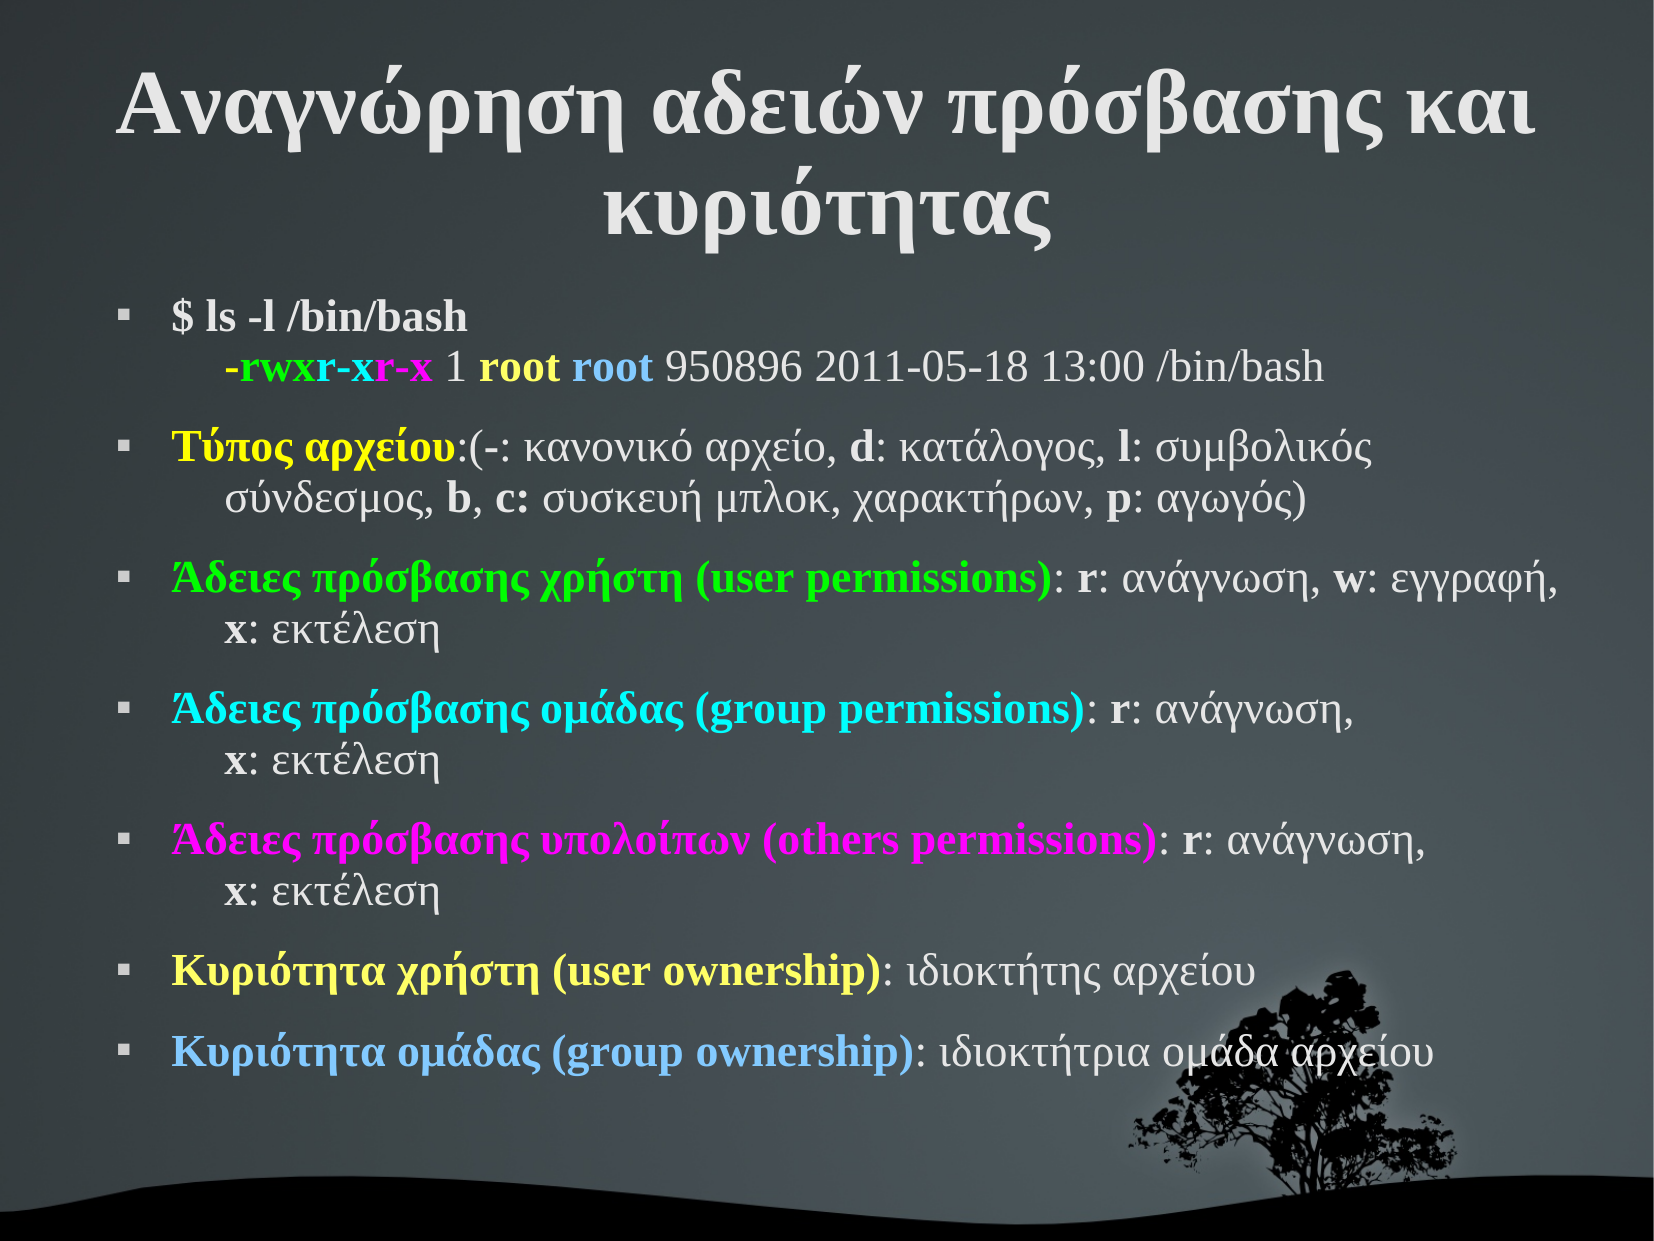

# Αναγνώρηση αδειών πρόσβασης και κυριότητας
$ ls -l /bin/bash
-rwxr-xr-x 1 root root 950896 2011-05-18 13:00 /bin/bash
Τύπος αρχείου:(-: κανονικό αρχείο, d: κατάλογος, l: συμβολικός σύνδεσμος, b, c: συσκευή μπλοκ, χαρακτήρων, p: αγωγός)
Άδειες πρόσβασης χρήστη (user permissions): r: ανάγνωση, w: εγγραφή,
x: εκτέλεση
Άδειες πρόσβασης ομάδας (group permissions): r: ανάγνωση,
x: εκτέλεση
Άδειες πρόσβασης υπολοίπων (others permissions): r: ανάγνωση,
x: εκτέλεση
Κυριότητα χρήστη (user ownership): ιδιοκτήτης αρχείου
Κυριότητα ομάδας (group ownership): ιδιοκτήτρια ομάδα αρχείου